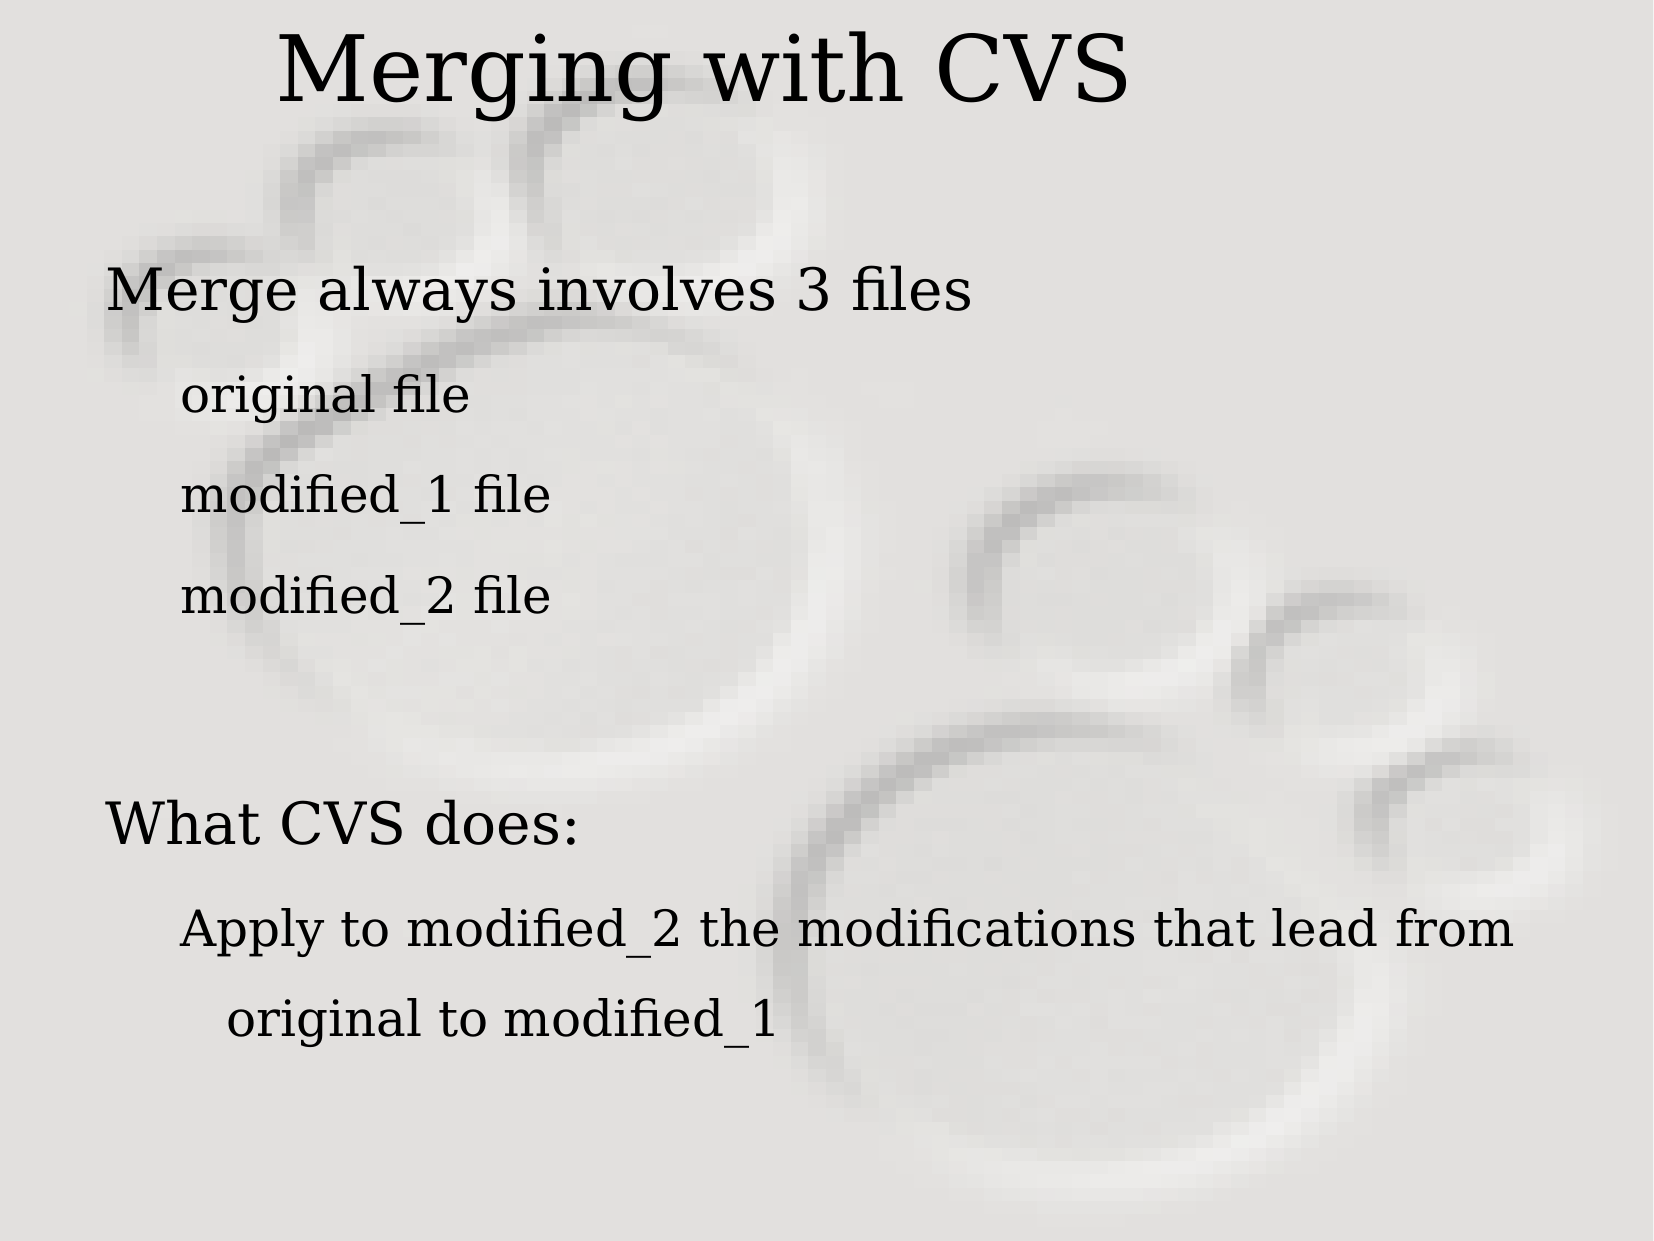

# Merging with CVS
Merge always involves 3 files
original file
modified_1 file
modified_2 file
What CVS does:
Apply to modified_2 the modifications that lead from original to modified_1